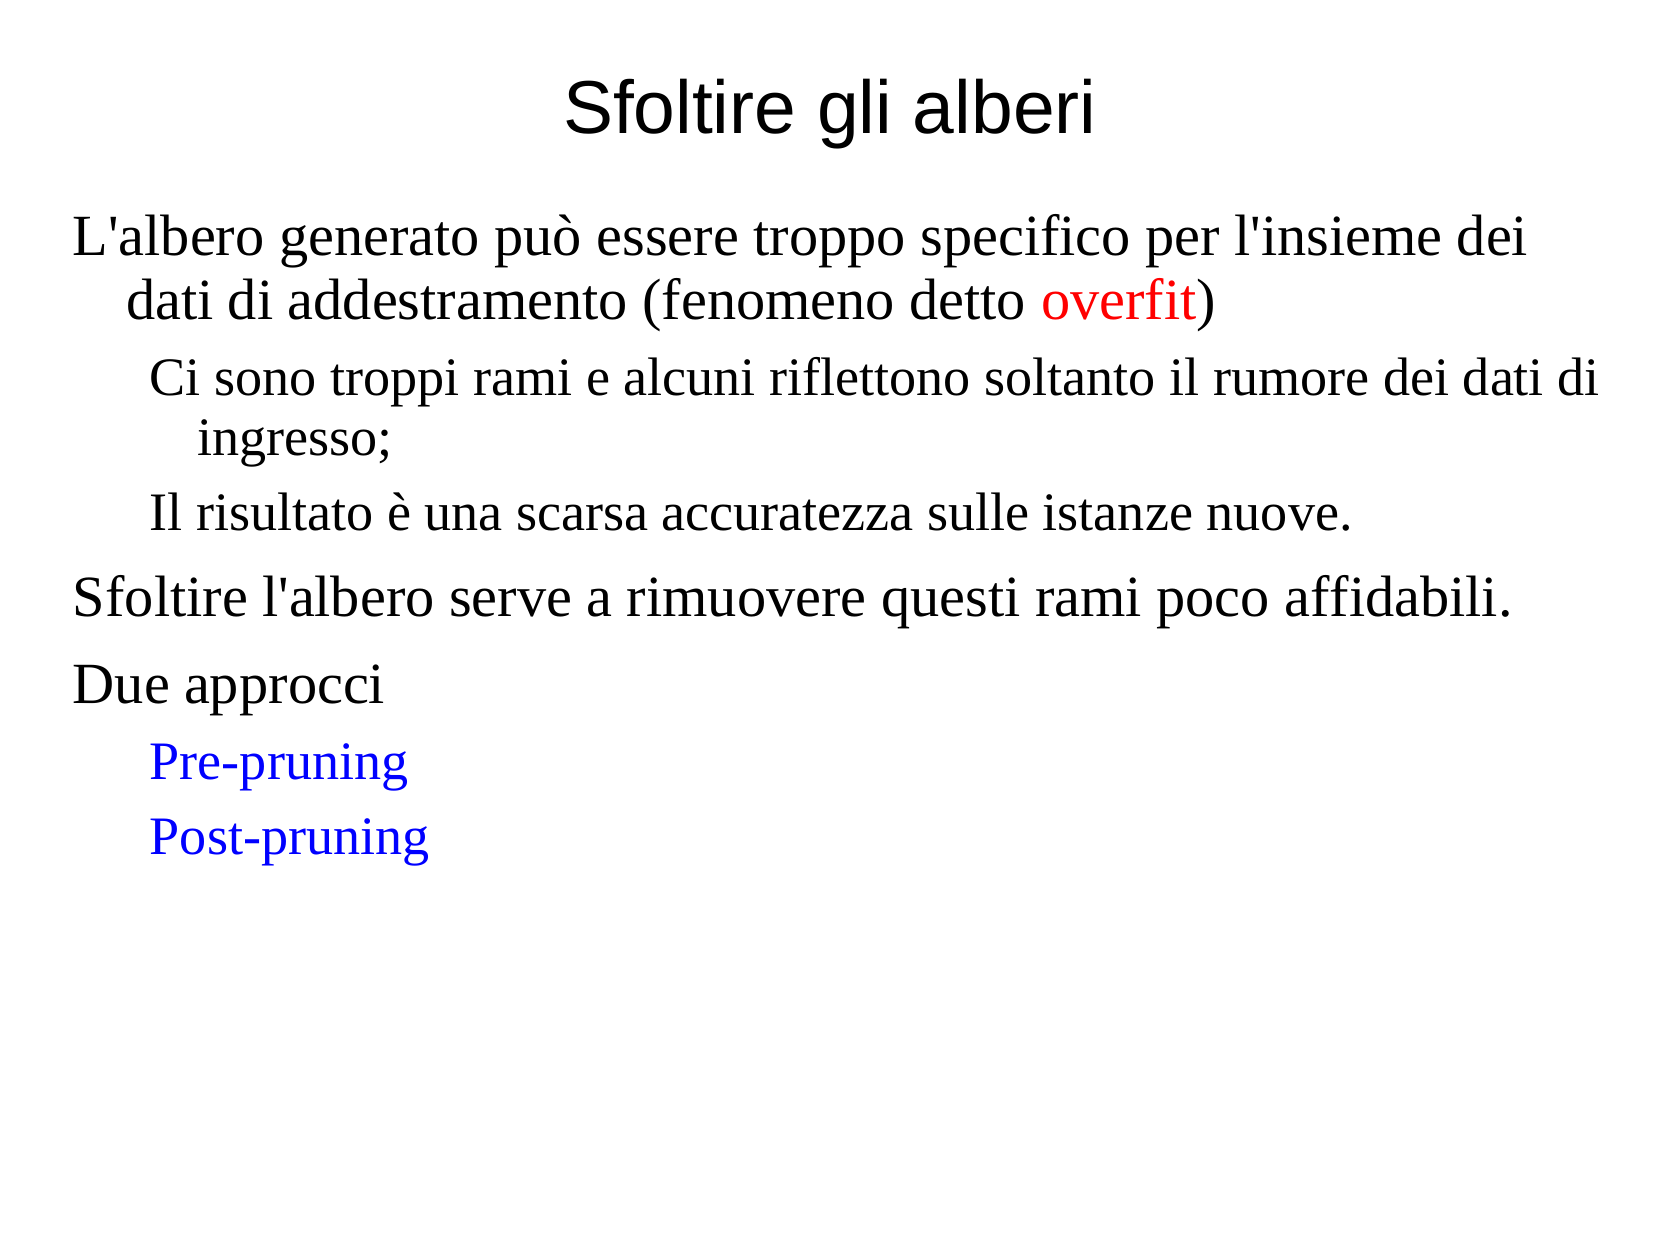

# Sfoltire gli alberi
L'albero generato può essere troppo specifico per l'insieme dei dati di addestramento (fenomeno detto overfit)
Ci sono troppi rami e alcuni riflettono soltanto il rumore dei dati di ingresso;
Il risultato è una scarsa accuratezza sulle istanze nuove.
Sfoltire l'albero serve a rimuovere questi rami poco affidabili.
Due approcci
Pre-pruning
Post-pruning